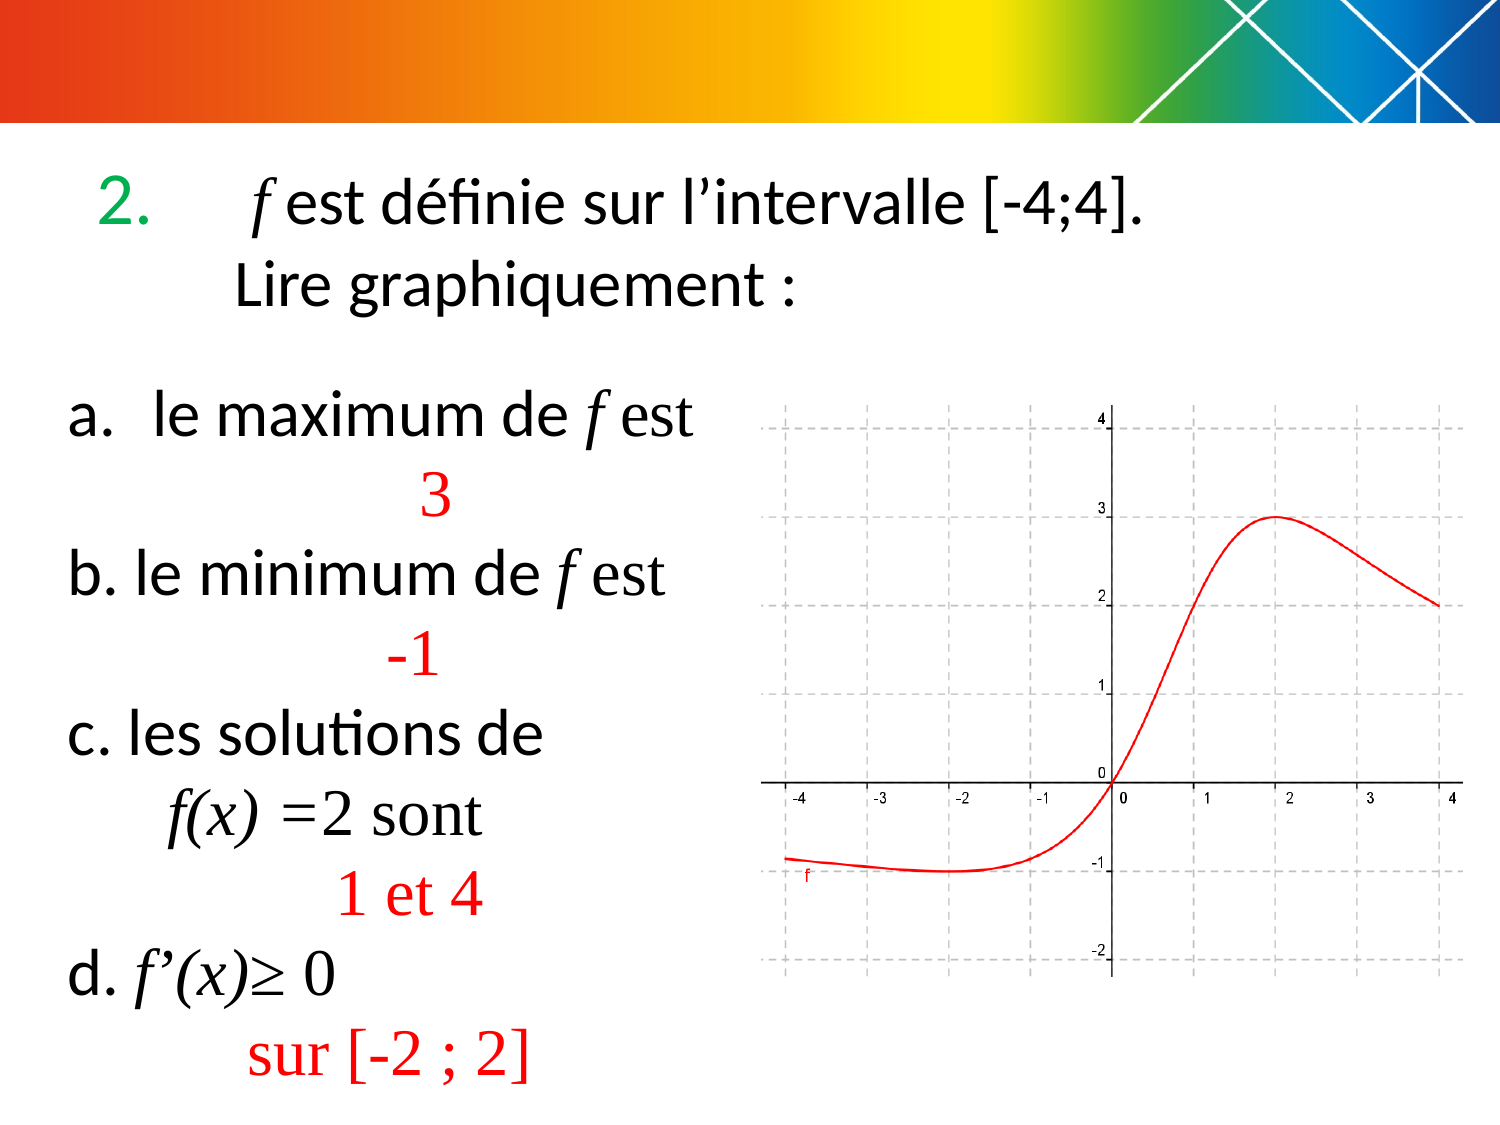

# f est définie sur l’intervalle [-4;4]. Lire graphiquement :
le maximum de f est
 3
b. le minimum de f est
 -1
c. les solutions de
 f(x) =2 sont
 1 et 4
d. f’(x)≥ 0
 sur [-2 ; 2]